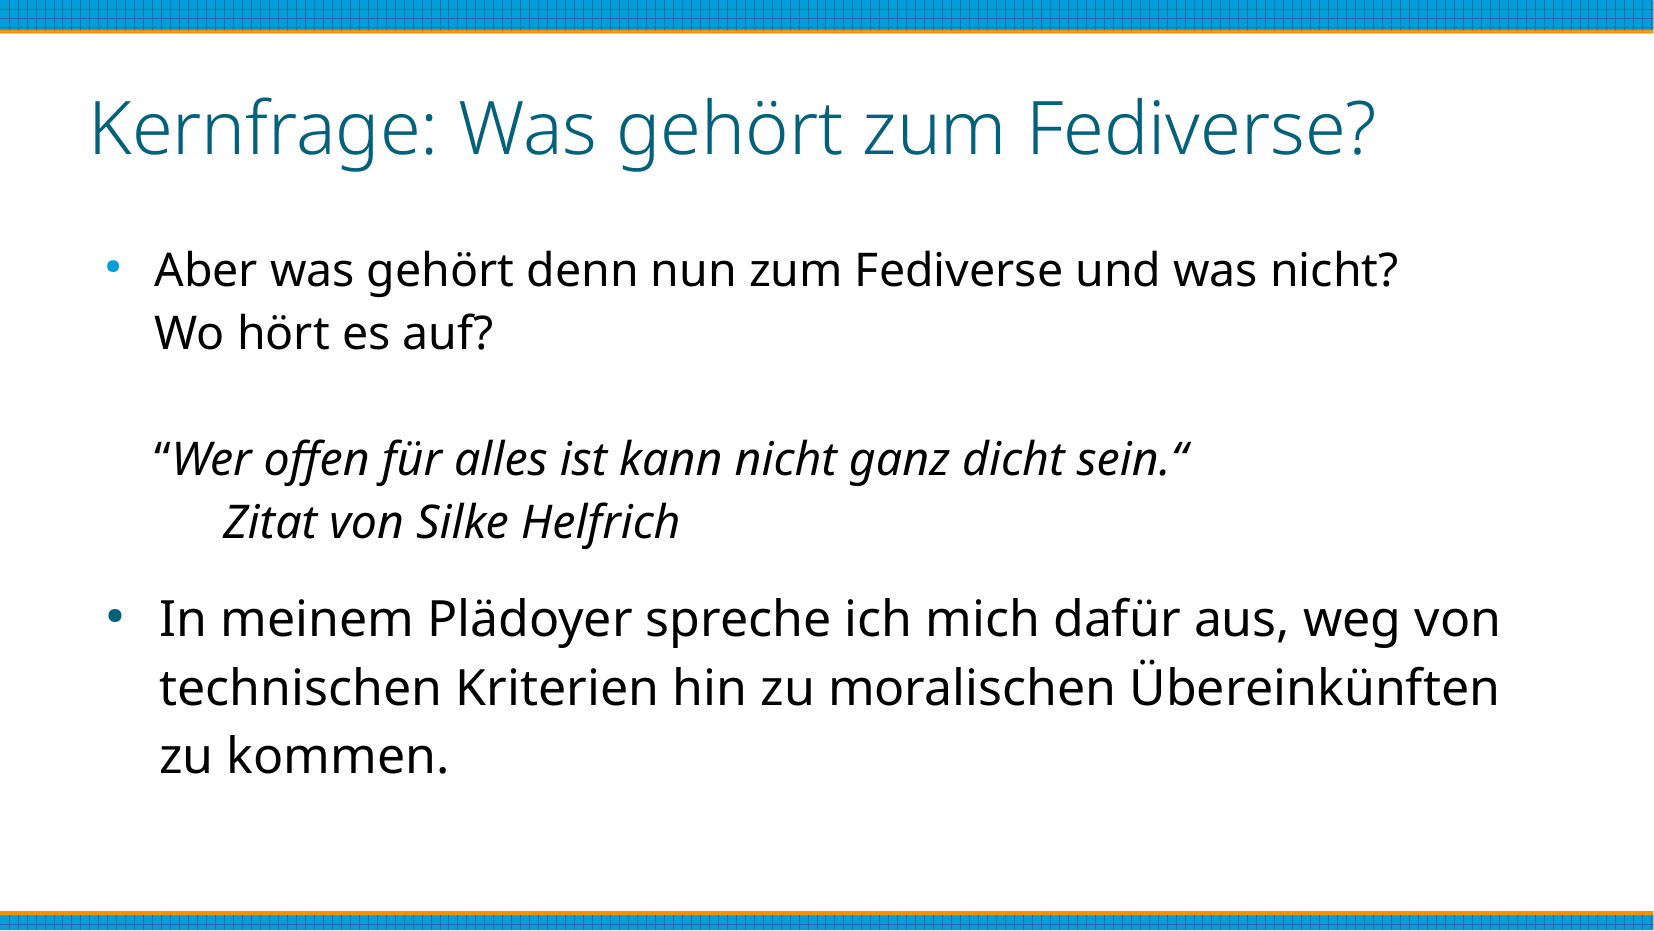

# Kernfrage: Was gehört zum Fediverse?
Aber was gehört denn nun zum Fediverse und was nicht?
Wo hört es auf?
“Wer offen für alles ist kann nicht ganz dicht sein.“
										Zitat von Silke Helfrich
In meinem Plädoyer spreche ich mich dafür aus, weg von technischen Kriterien hin zu moralischen Übereinkünften zu kommen.